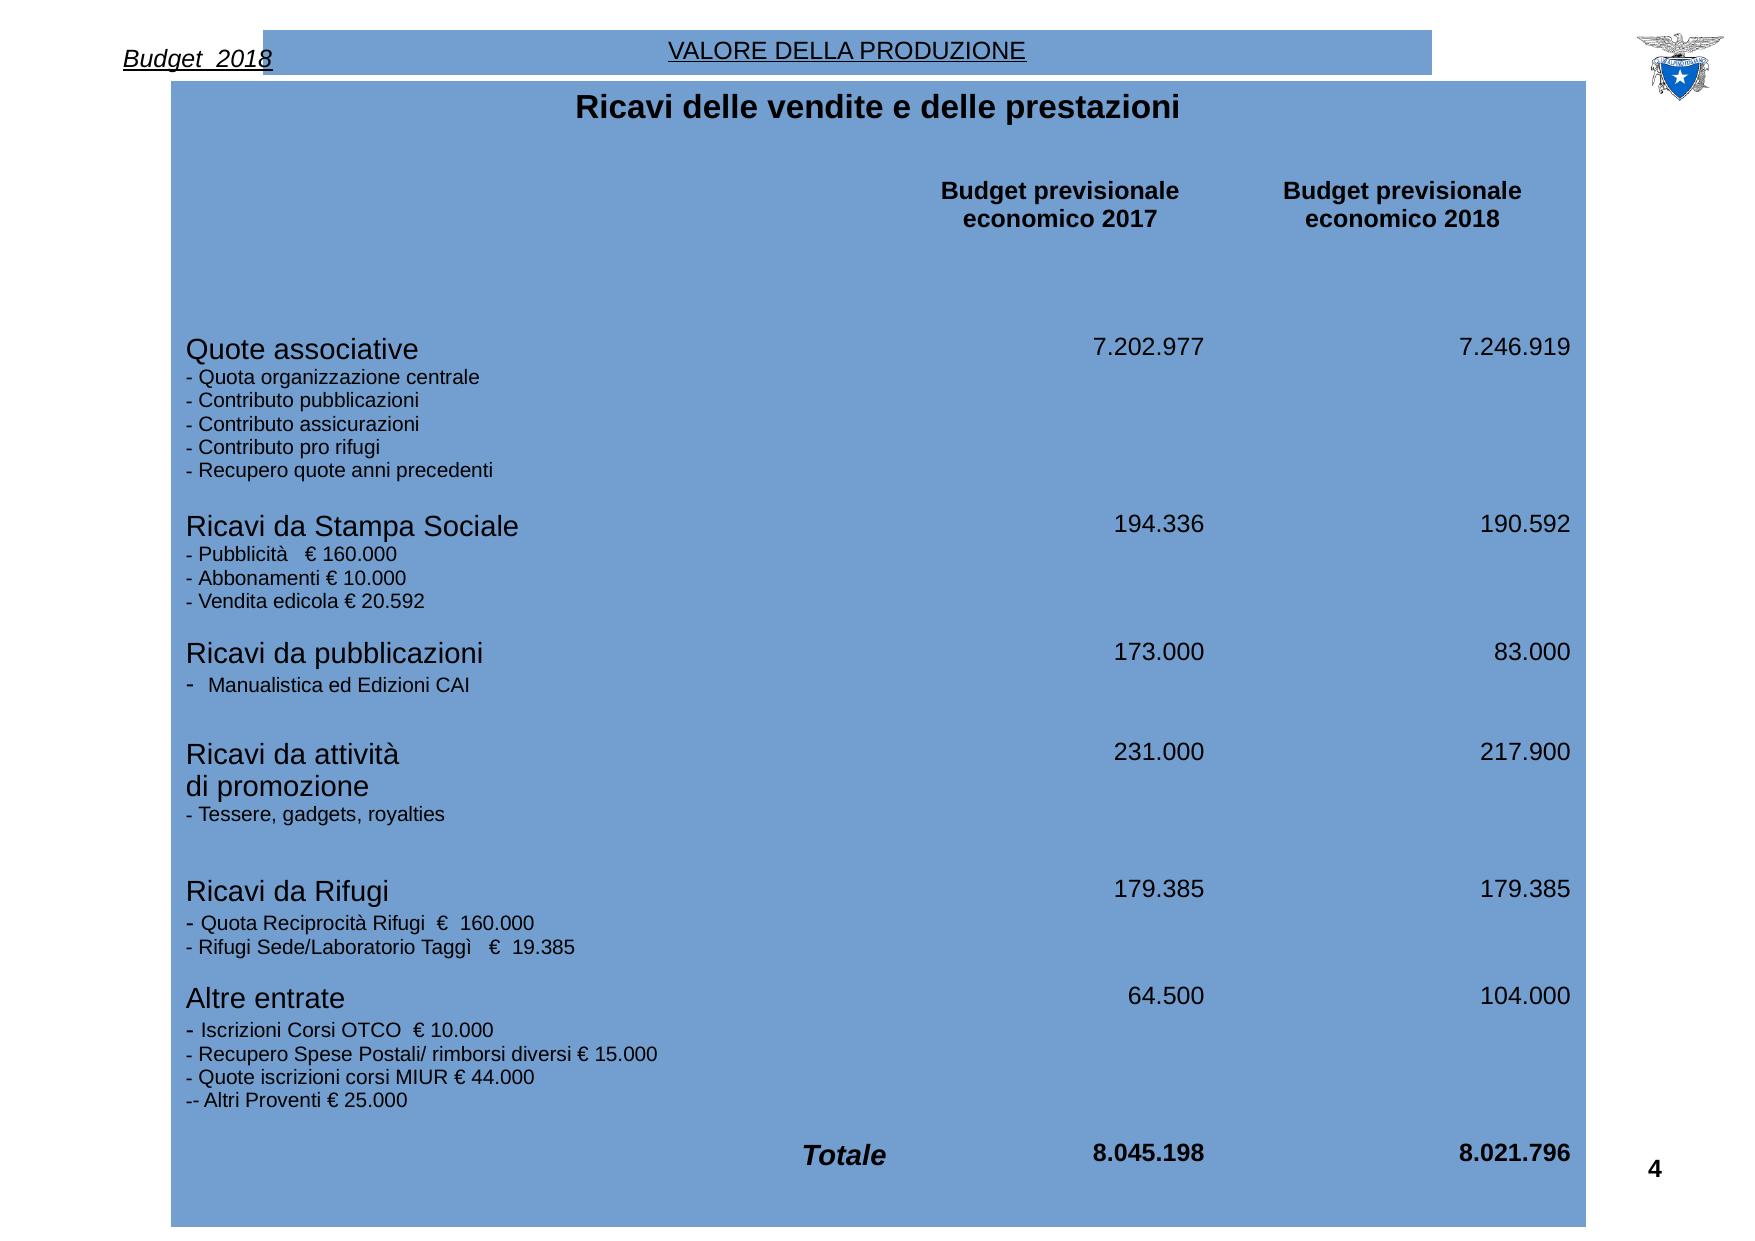

| VALORE DELLA PRODUZIONE |
| --- |
Budget 2018
| Ricavi delle vendite e delle prestazioni | | |
| --- | --- | --- |
| | Budget previsionale economico 2017 | Budget previsionale economico 2018 |
| Quote associative - Quota organizzazione centrale Contributo pubblicazioni Contributo assicurazioni Contributo pro rifugi Recupero quote anni precedenti | 7.202.977 | 7.246.919 |
| Ricavi da Stampa Sociale Pubblicità € 160.000 Abbonamenti € 10.000 Vendita edicola € 20.592 | 194.336 | 190.592 |
| Ricavi da pubblicazioni - Manualistica ed Edizioni CAI | 173.000 | 83.000 |
| Ricavi da attività di promozione Tessere, gadgets, royalties | 231.000 | 217.900 |
| Ricavi da Rifugi Quota Reciprocità Rifugi € 160.000 Rifugi Sede/Laboratorio Taggì € 19.385 | 179.385 | 179.385 |
| Altre entrate Iscrizioni Corsi OTCO € 10.000 Recupero Spese Postali/ rimborsi diversi € 15.000 Quote iscrizioni corsi MIUR € 44.000 - Altri Proventi € 25.000 | 64.500 | 104.000 |
| Totale | 8.045.198 | 8.021.796 |
4